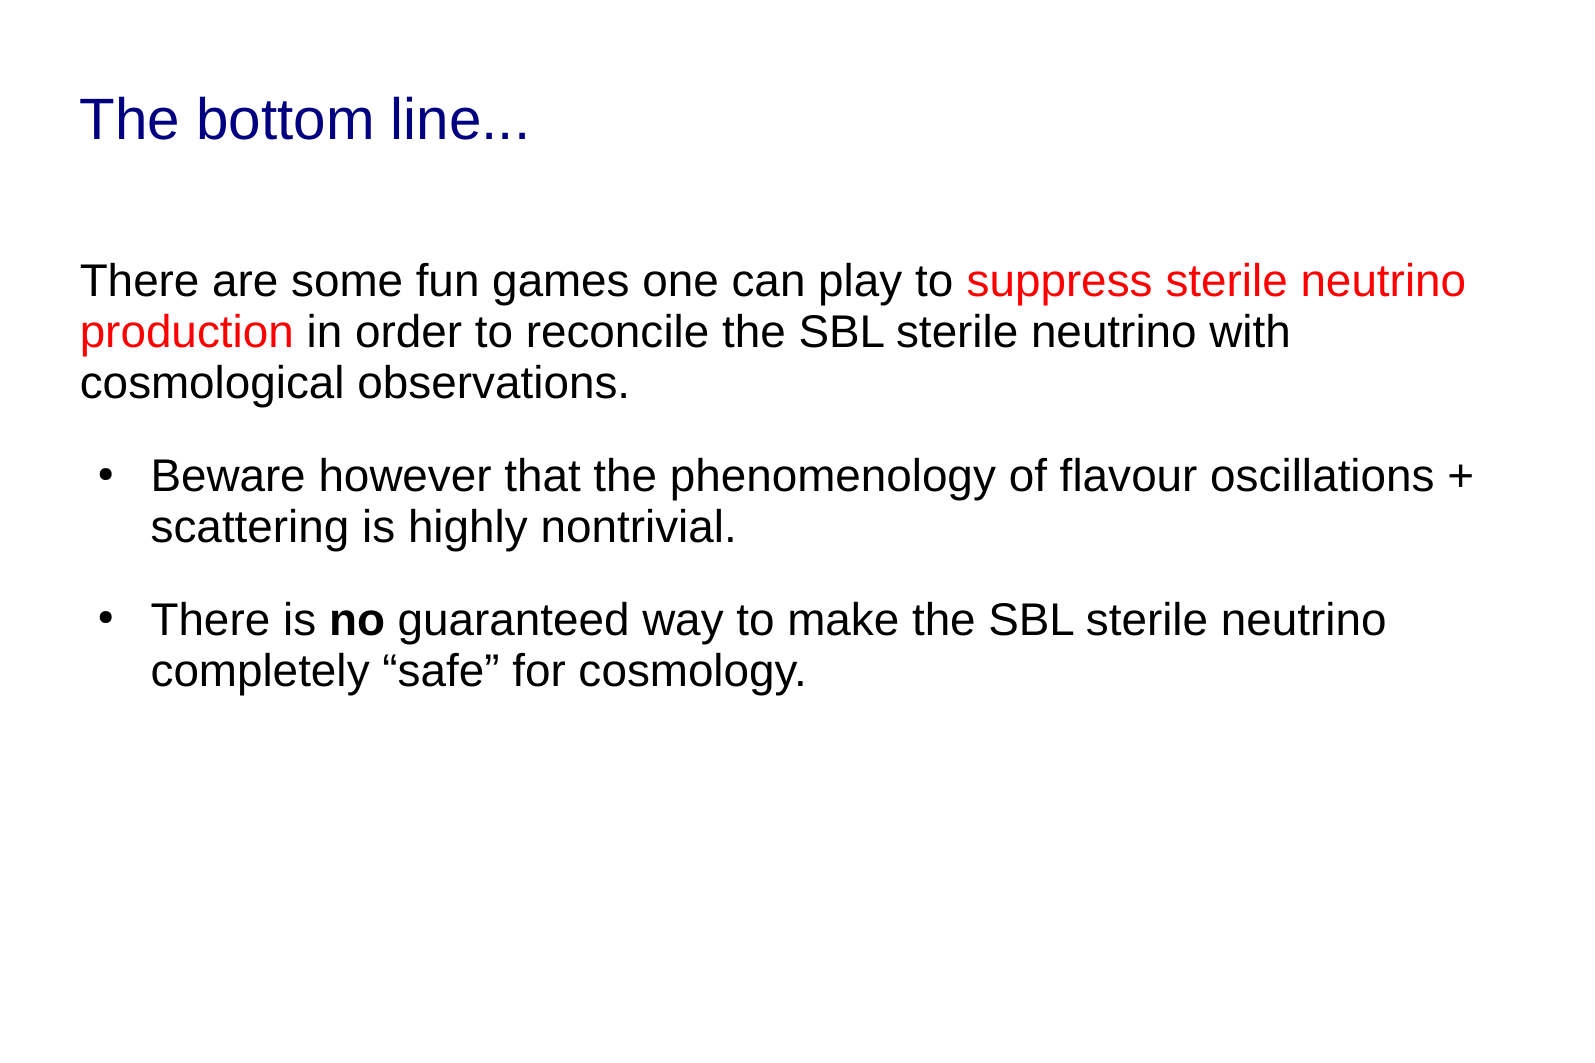

# The bottom line...
There are some fun games one can play to suppress sterile neutrino production in order to reconcile the SBL sterile neutrino with cosmological observations.
Beware however that the phenomenology of flavour oscillations + scattering is highly nontrivial.
There is no guaranteed way to make the SBL sterile neutrino completely “safe” for cosmology.